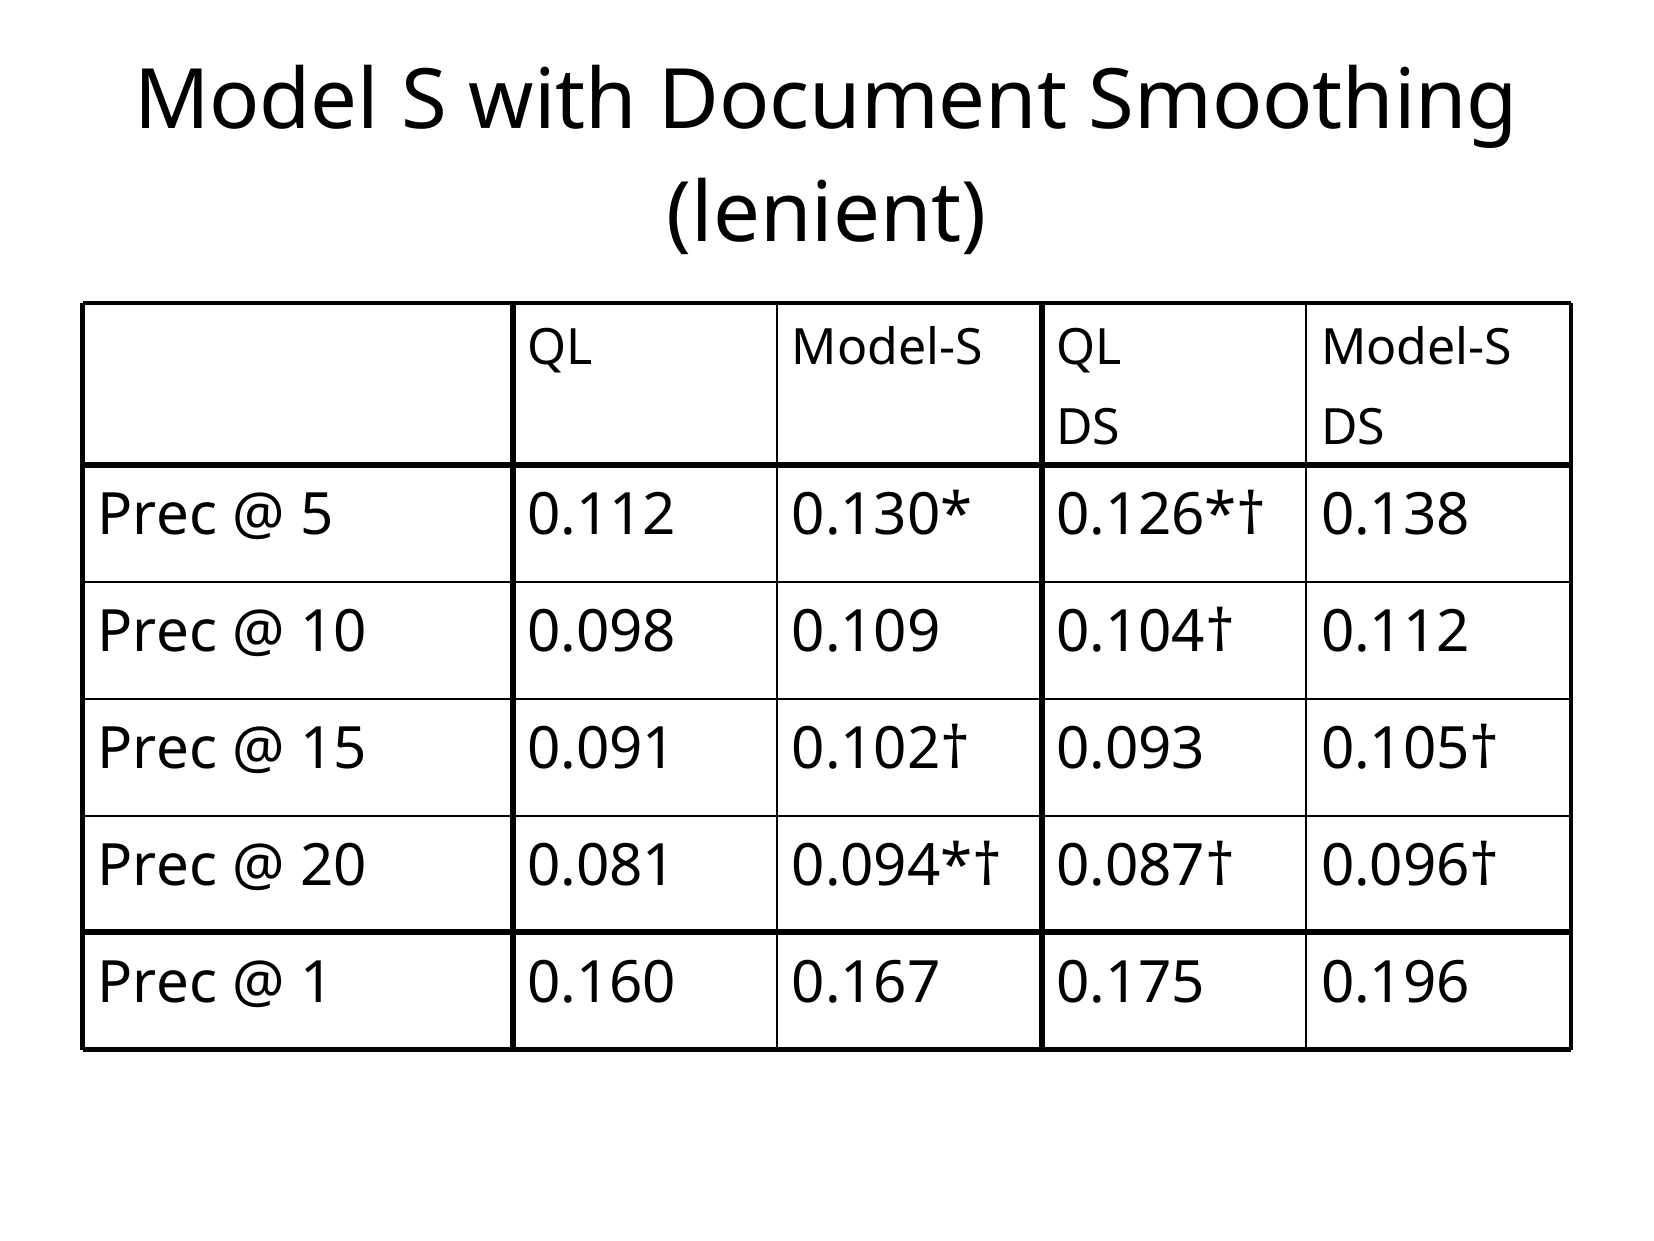

# Model S with Document Smoothing (lenient)
QL
Model-S
QL
DS
Model-S
DS
Prec @ 5
0.112
0.130*
0.126*†
0.138
Prec @ 10
0.098
0.109
0.104†
0.112
Prec @ 15
0.091
0.102†
0.093
0.105†
Prec @ 20
0.081
0.094*†
0.087†
0.096†
Prec @ 1
0.160
0.167
0.175
0.196